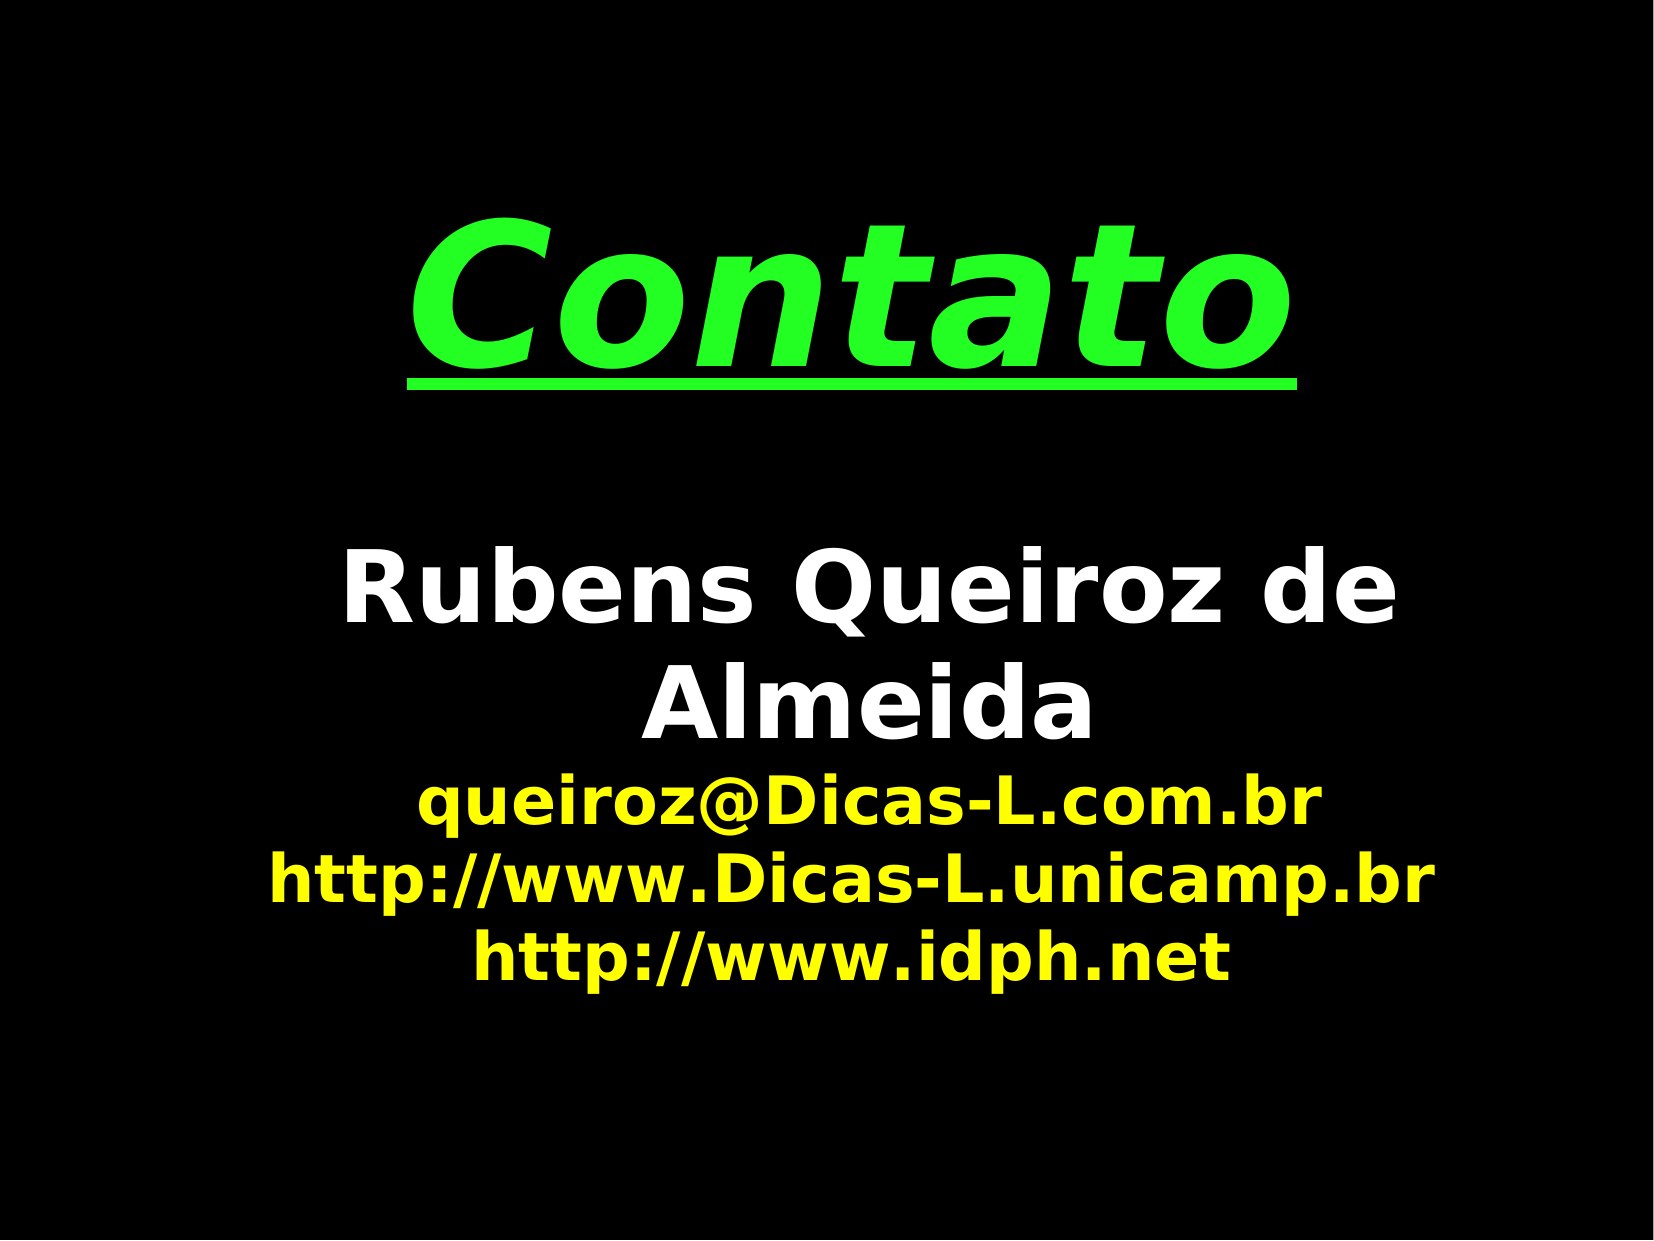

# Contato Rubens Queiroz de Almeida queiroz@Dicas-L.com.br
http://www.Dicas-L.unicamp.br
http://www.idph.net